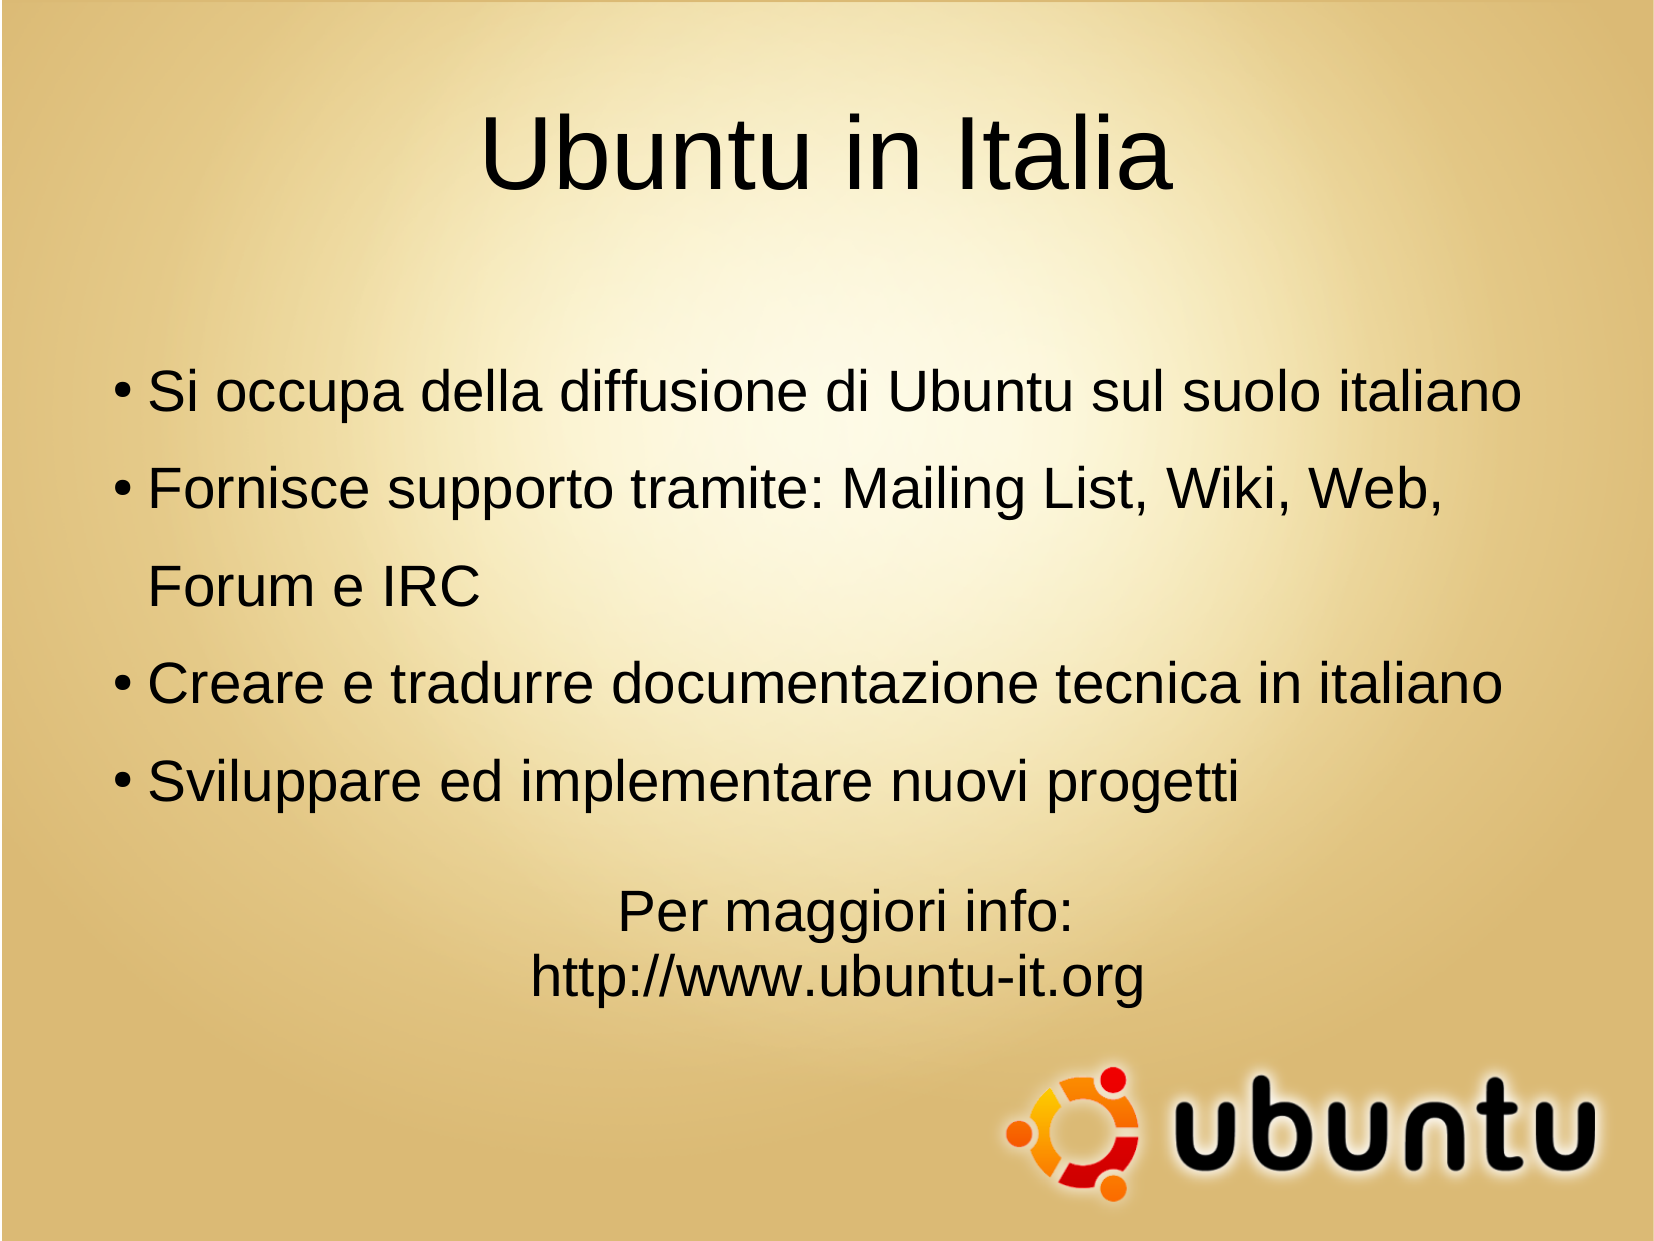

# Ubuntu in Italia
Si occupa della diffusione di Ubuntu sul suolo italiano
Fornisce supporto tramite: Mailing List, Wiki, Web, Forum e IRC
Creare e tradurre documentazione tecnica in italiano
Sviluppare ed implementare nuovi progetti
 Per maggiori info:
http://www.ubuntu-it.org